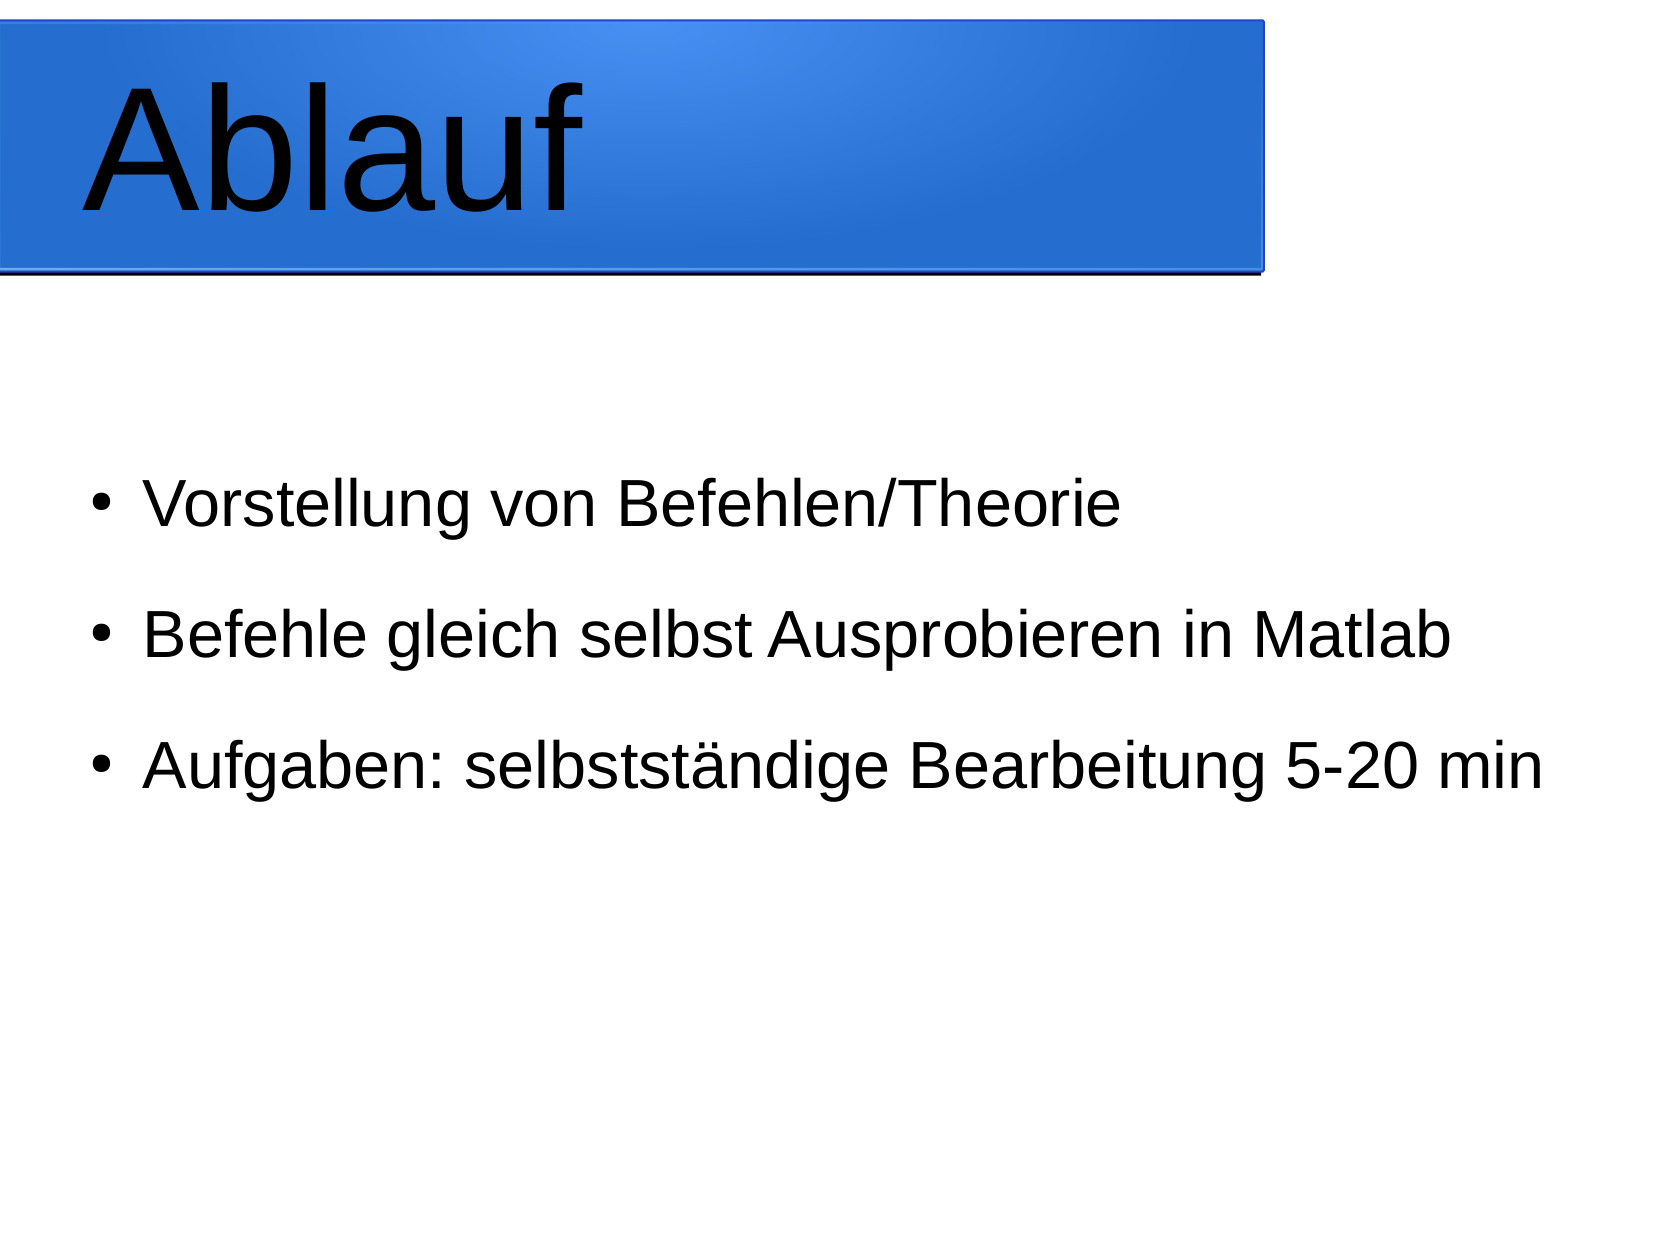

# Ablauf
Vorstellung von Befehlen/Theorie
Befehle gleich selbst Ausprobieren in Matlab
Aufgaben: selbstständige Bearbeitung 5-20 min